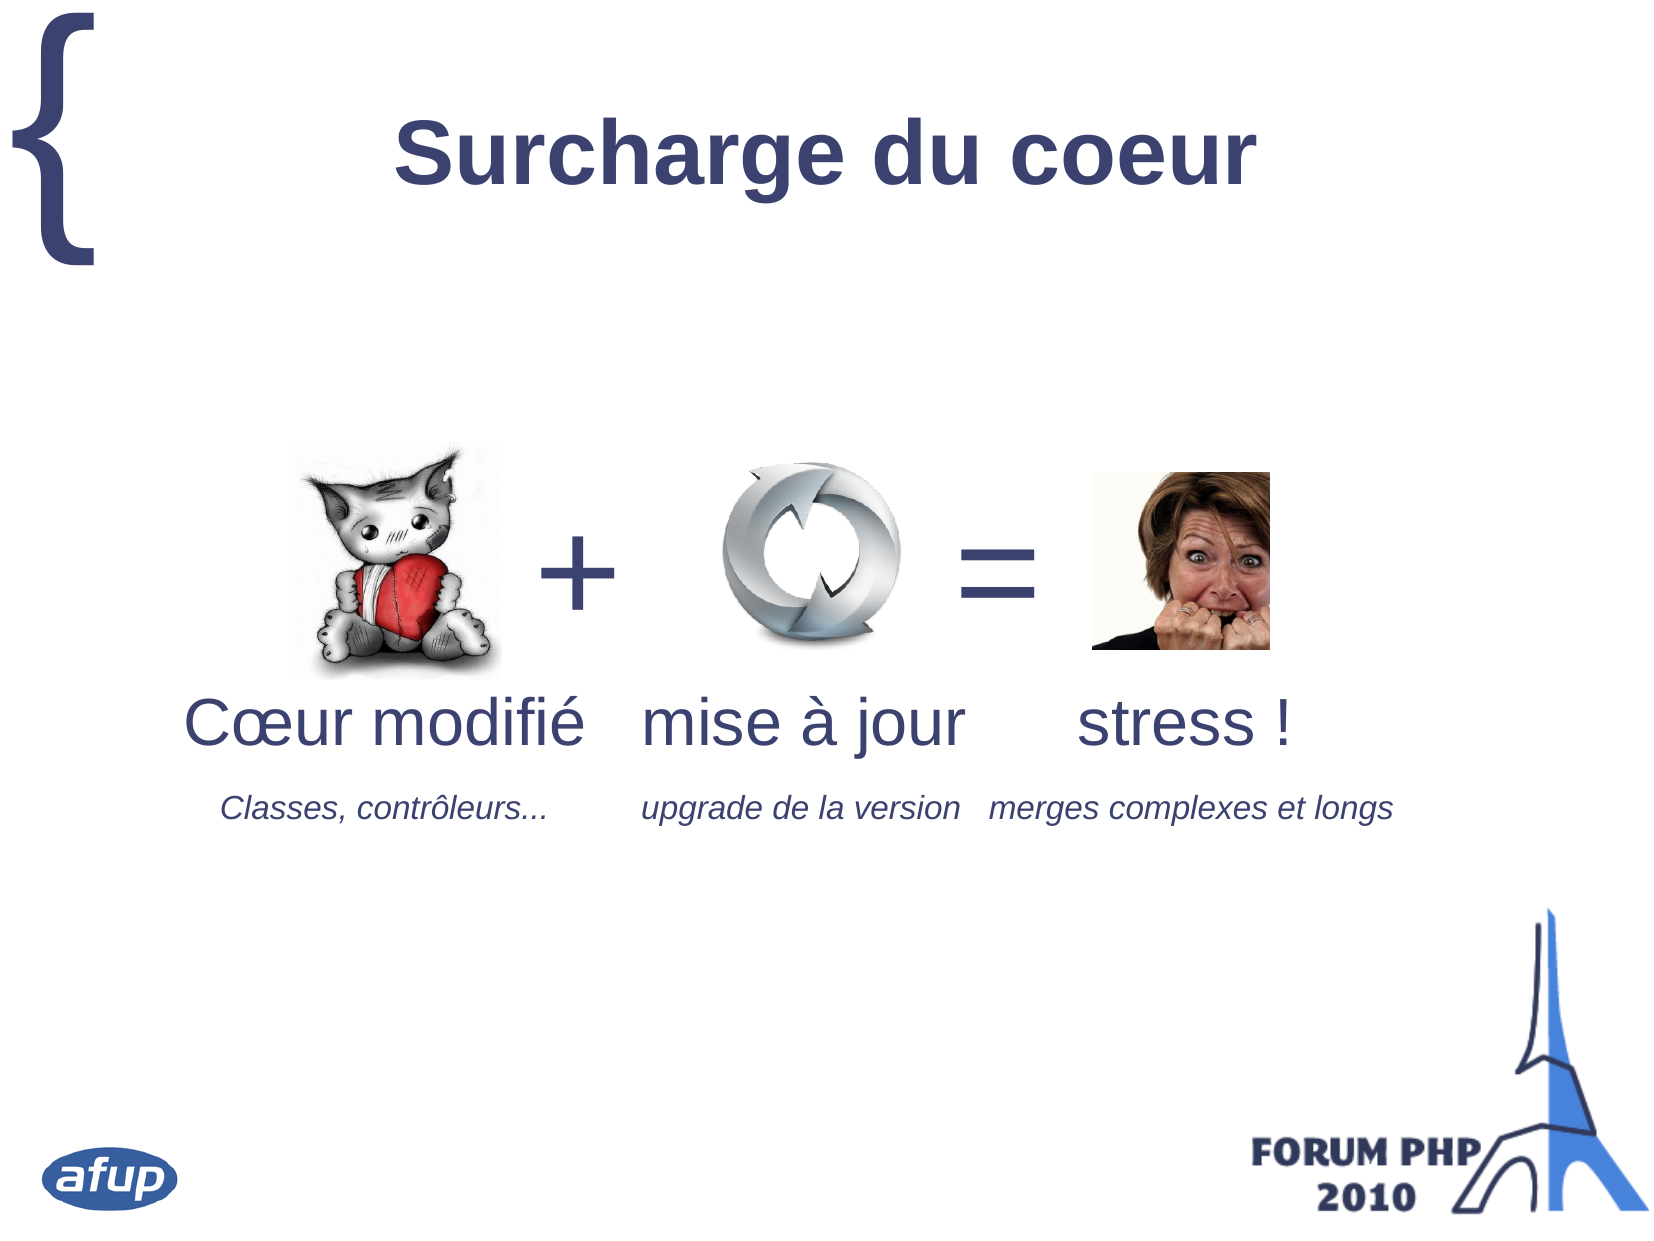

# Surcharge du coeur
 + =
Cœur modifié mise à jour stress !
 Classes, contrôleurs... upgrade de la version merges complexes et longs